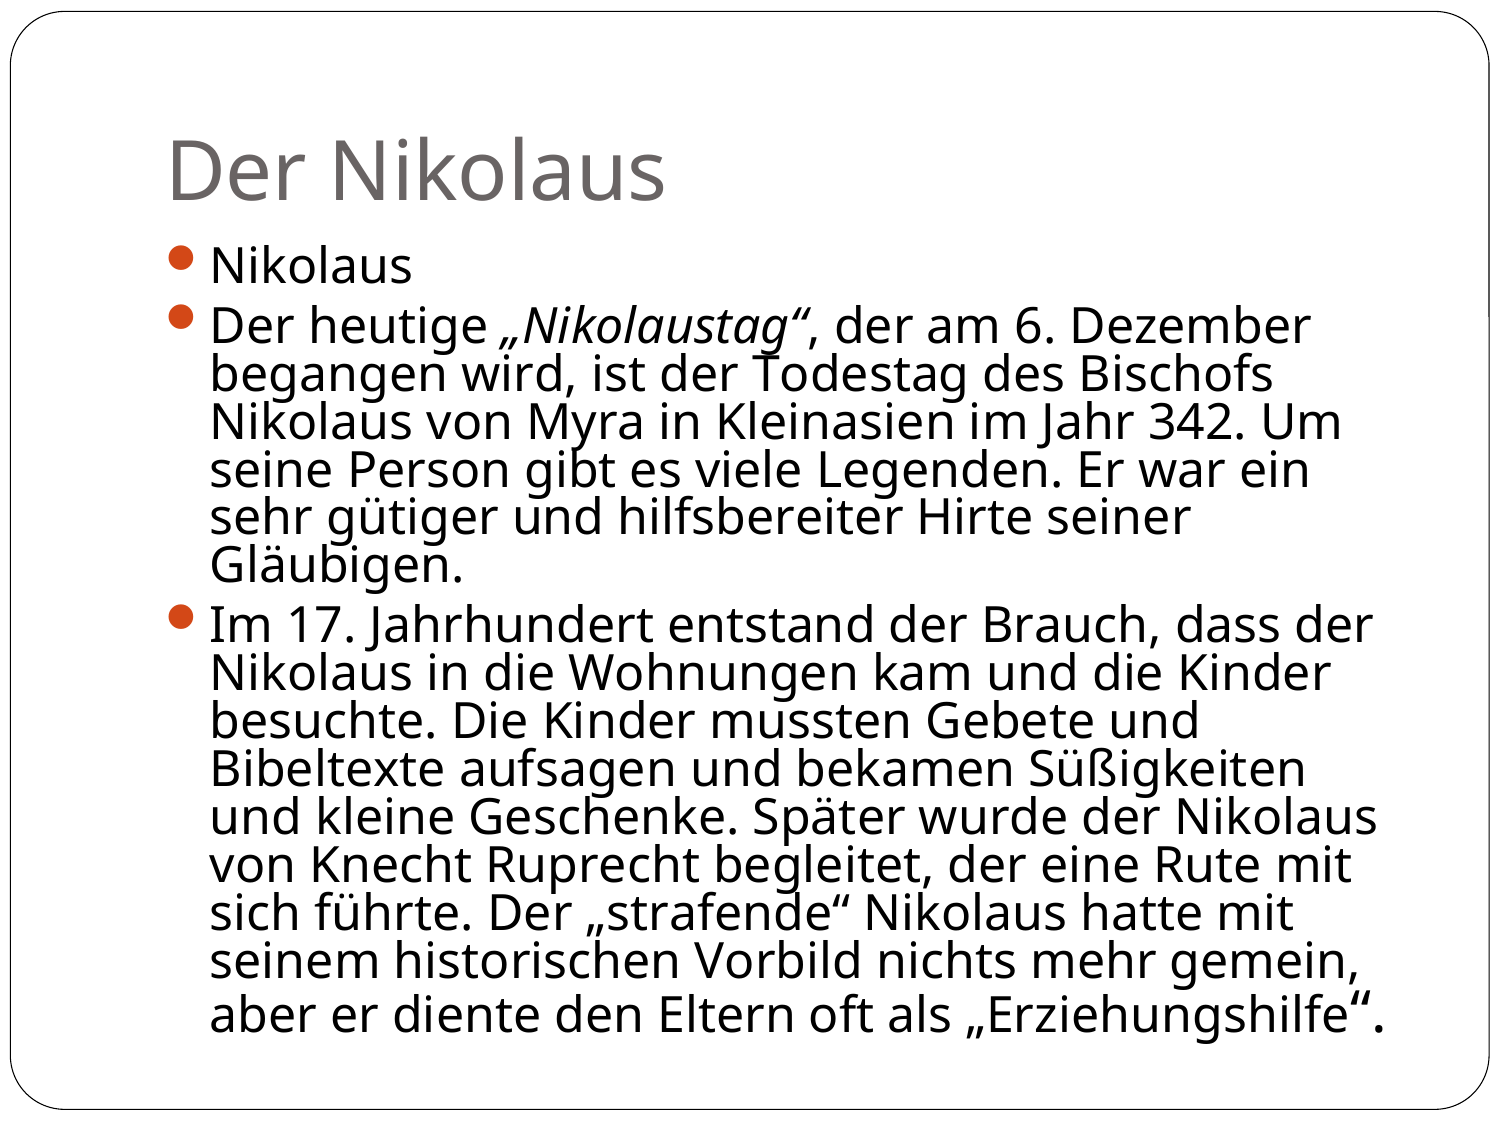

# Der Nikolaus
Nikolaus
Der heutige „Nikolaustag“, der am 6. Dezember begangen wird, ist der Todestag des Bischofs Nikolaus von Myra in Kleinasien im Jahr 342. Um seine Person gibt es viele Legenden. Er war ein sehr gütiger und hilfsbereiter Hirte seiner Gläubigen.
Im 17. Jahrhundert entstand der Brauch, dass der Nikolaus in die Wohnungen kam und die Kinder besuchte. Die Kinder mussten Gebete und Bibeltexte aufsagen und bekamen Süßigkeiten und kleine Geschenke. Später wurde der Nikolaus von Knecht Ruprecht begleitet, der eine Rute mit sich führte. Der „strafende“ Nikolaus hatte mit seinem historischen Vorbild nichts mehr gemein, aber er diente den Eltern oft als „Erziehungshilfe“.